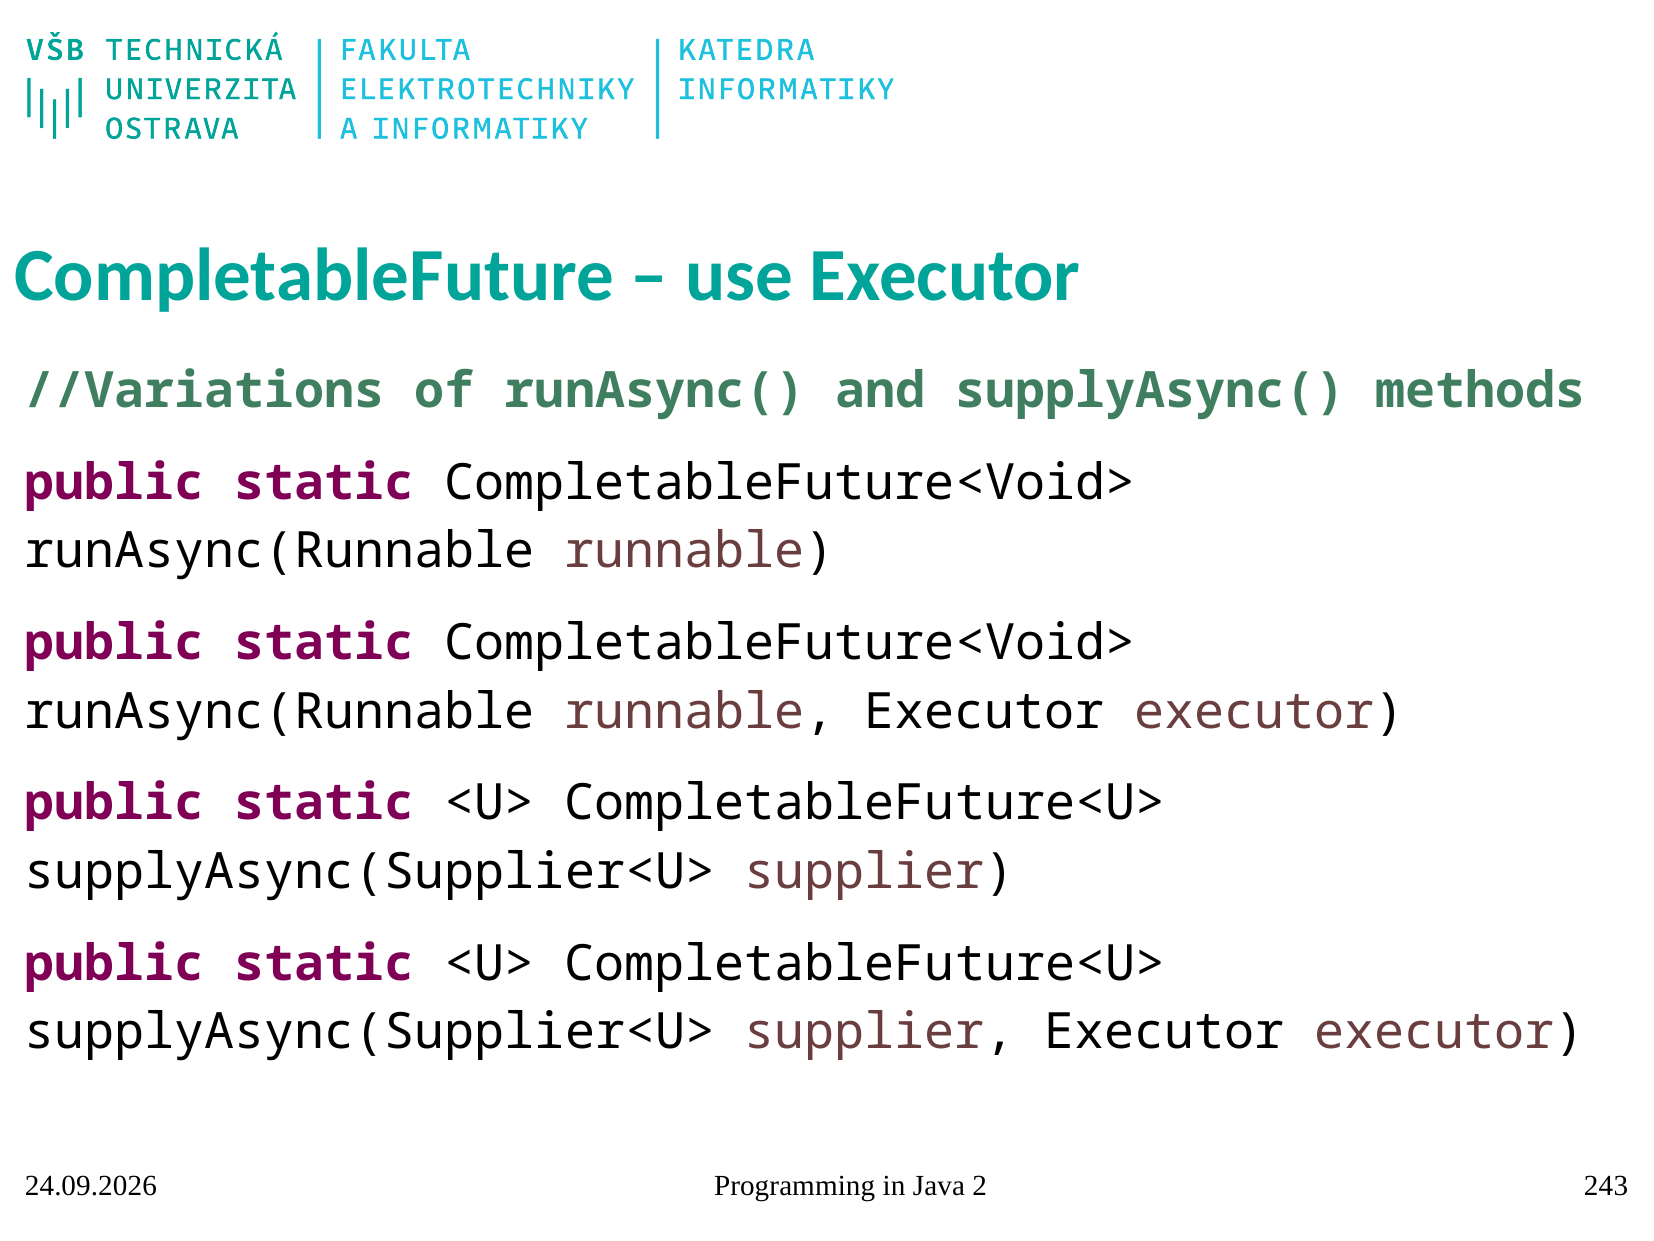

# CompletableFuture – use Executor
//Variations of runAsync() and supplyAsync() methods
public static CompletableFuture<Void> runAsync(Runnable runnable)
public static CompletableFuture<Void> runAsync(Runnable runnable, Executor executor)
public static <U> CompletableFuture<U> supplyAsync(Supplier<U> supplier)
public static <U> CompletableFuture<U> supplyAsync(Supplier<U> supplier, Executor executor)
Programming in Java 2
243